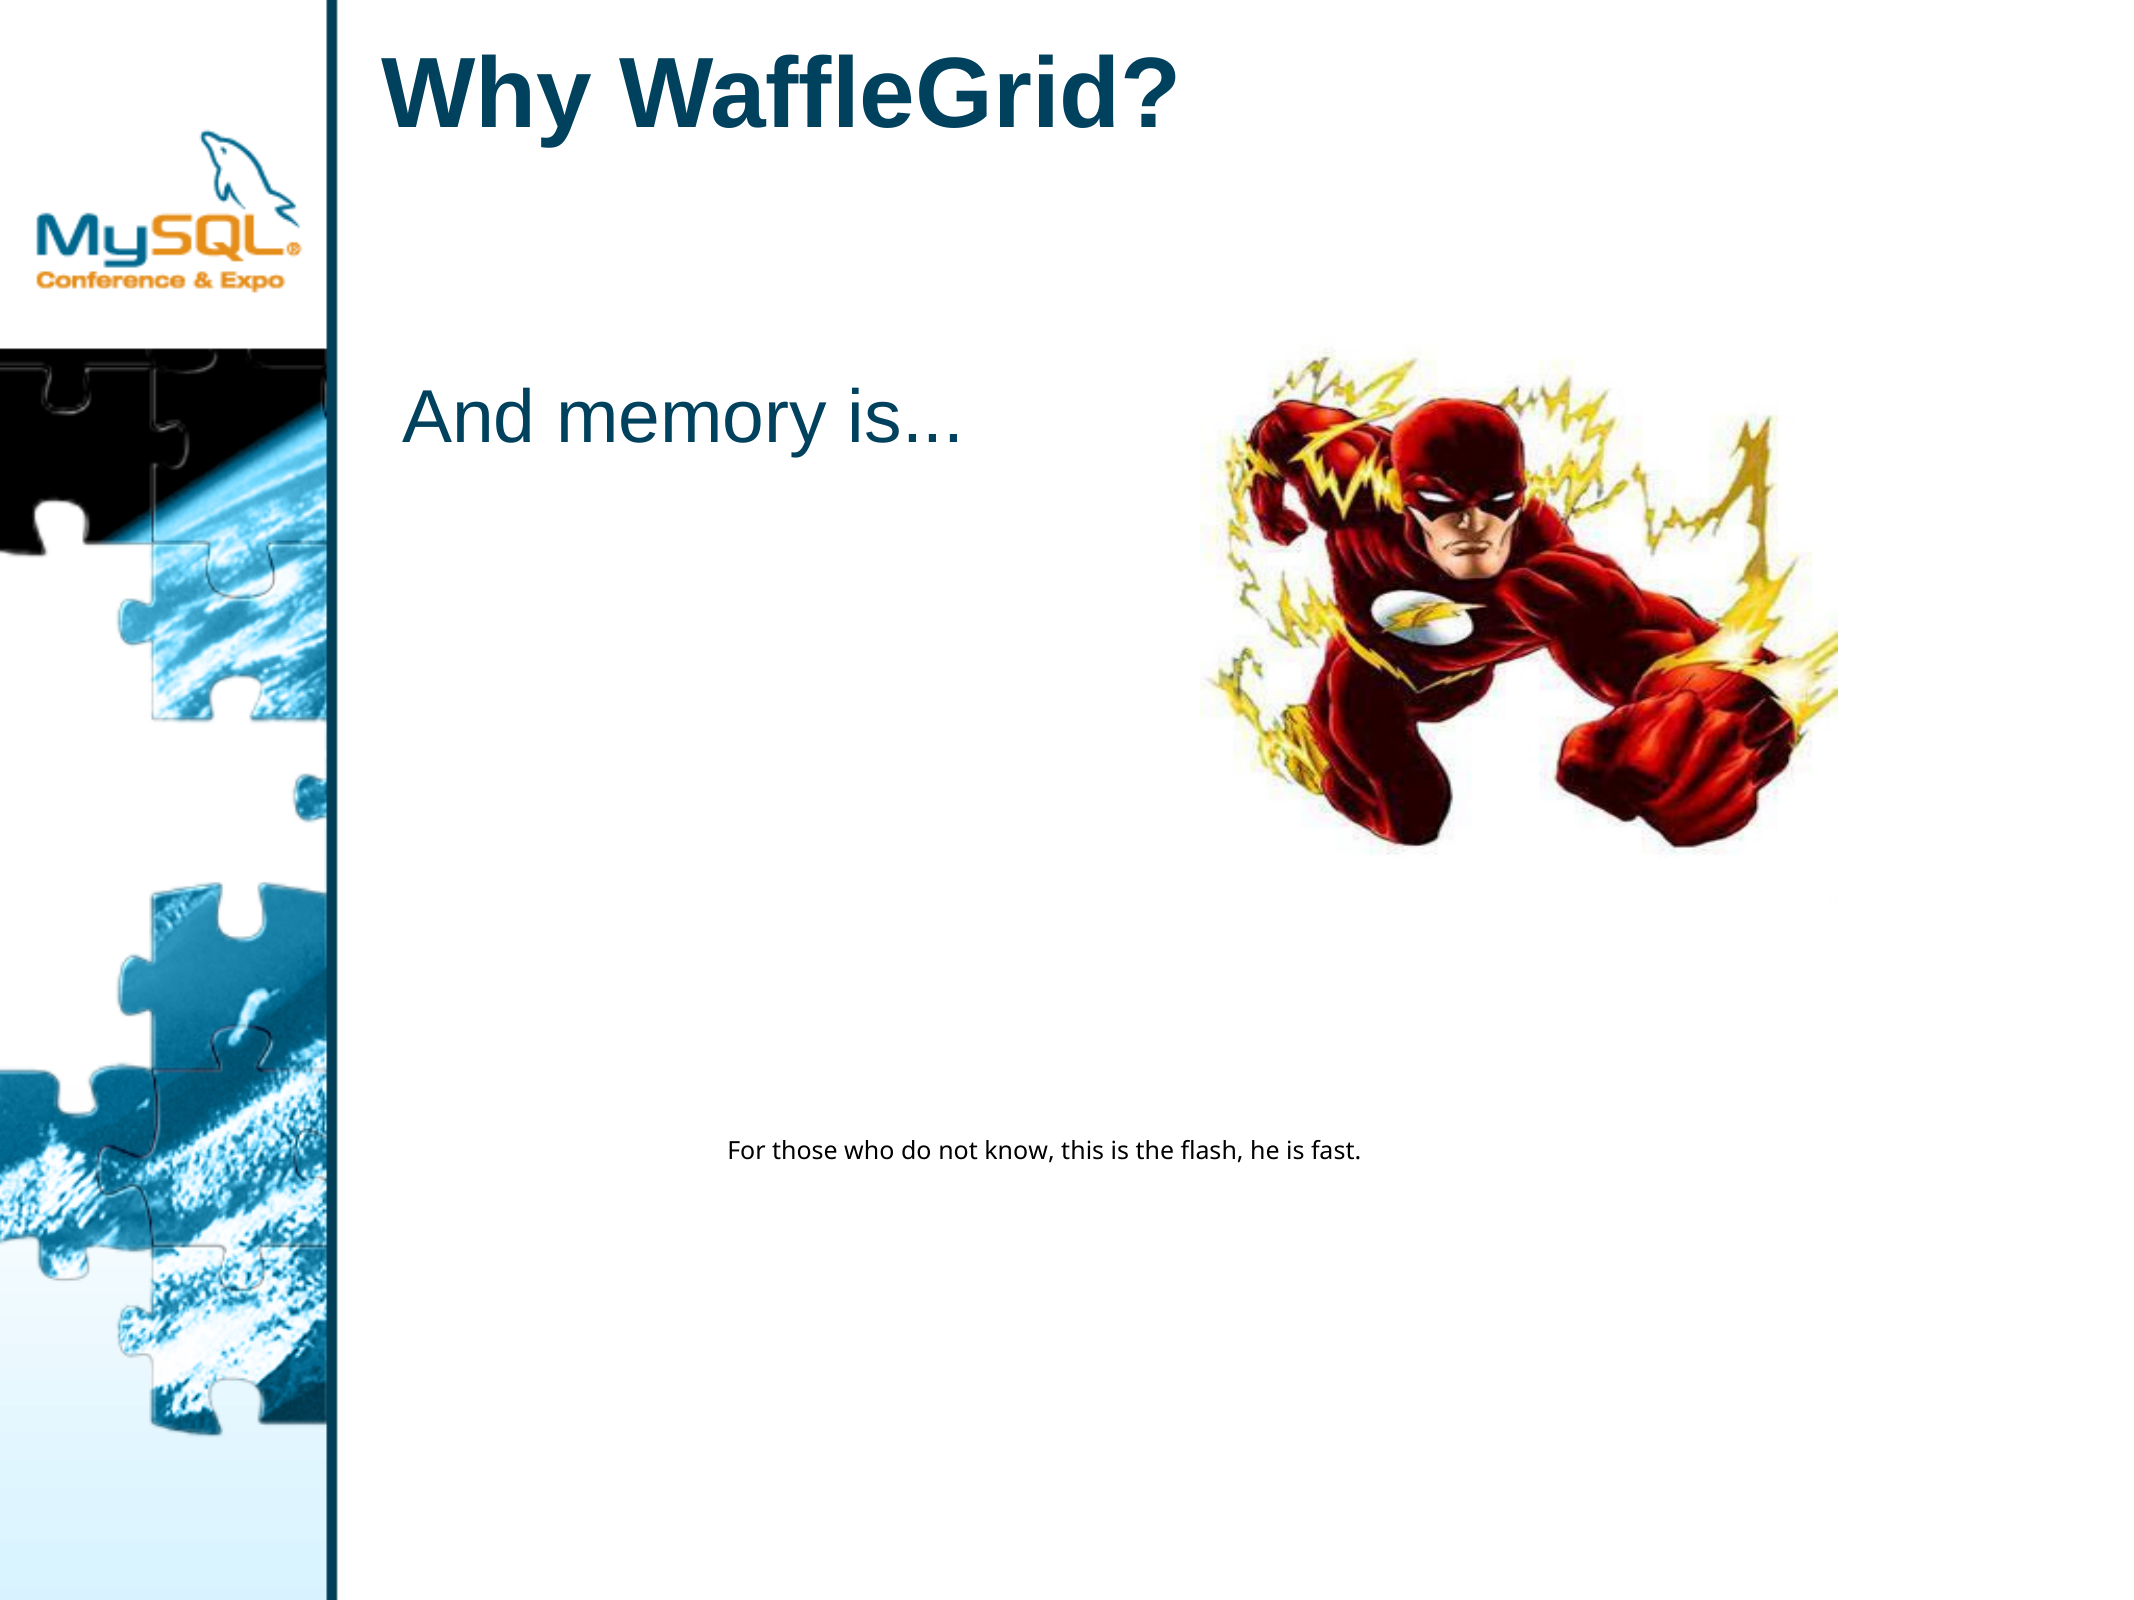

# Why WaffleGrid?
And memory is...
For those who do not know, this is the flash, he is fast.